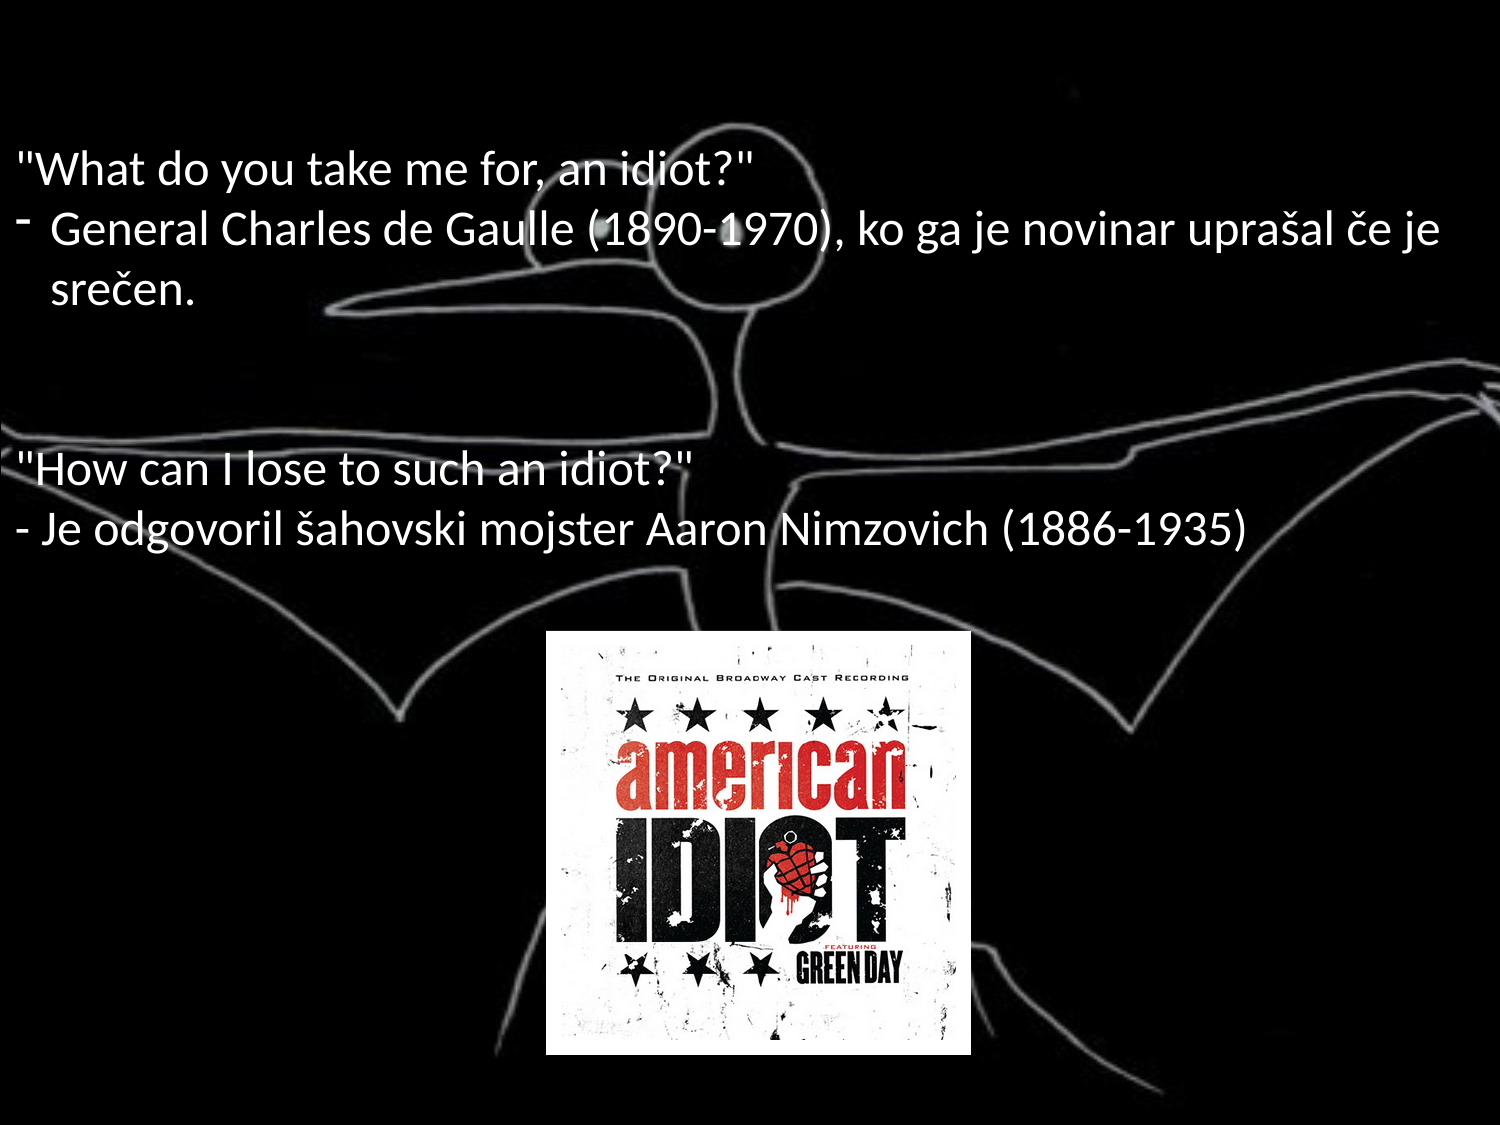

"What do you take me for, an idiot?"
General Charles de Gaulle (1890-1970), ko ga je novinar uprašal če je srečen.
"How can I lose to such an idiot?"
- Je odgovoril šahovski mojster Aaron Nimzovich (1886-1935)